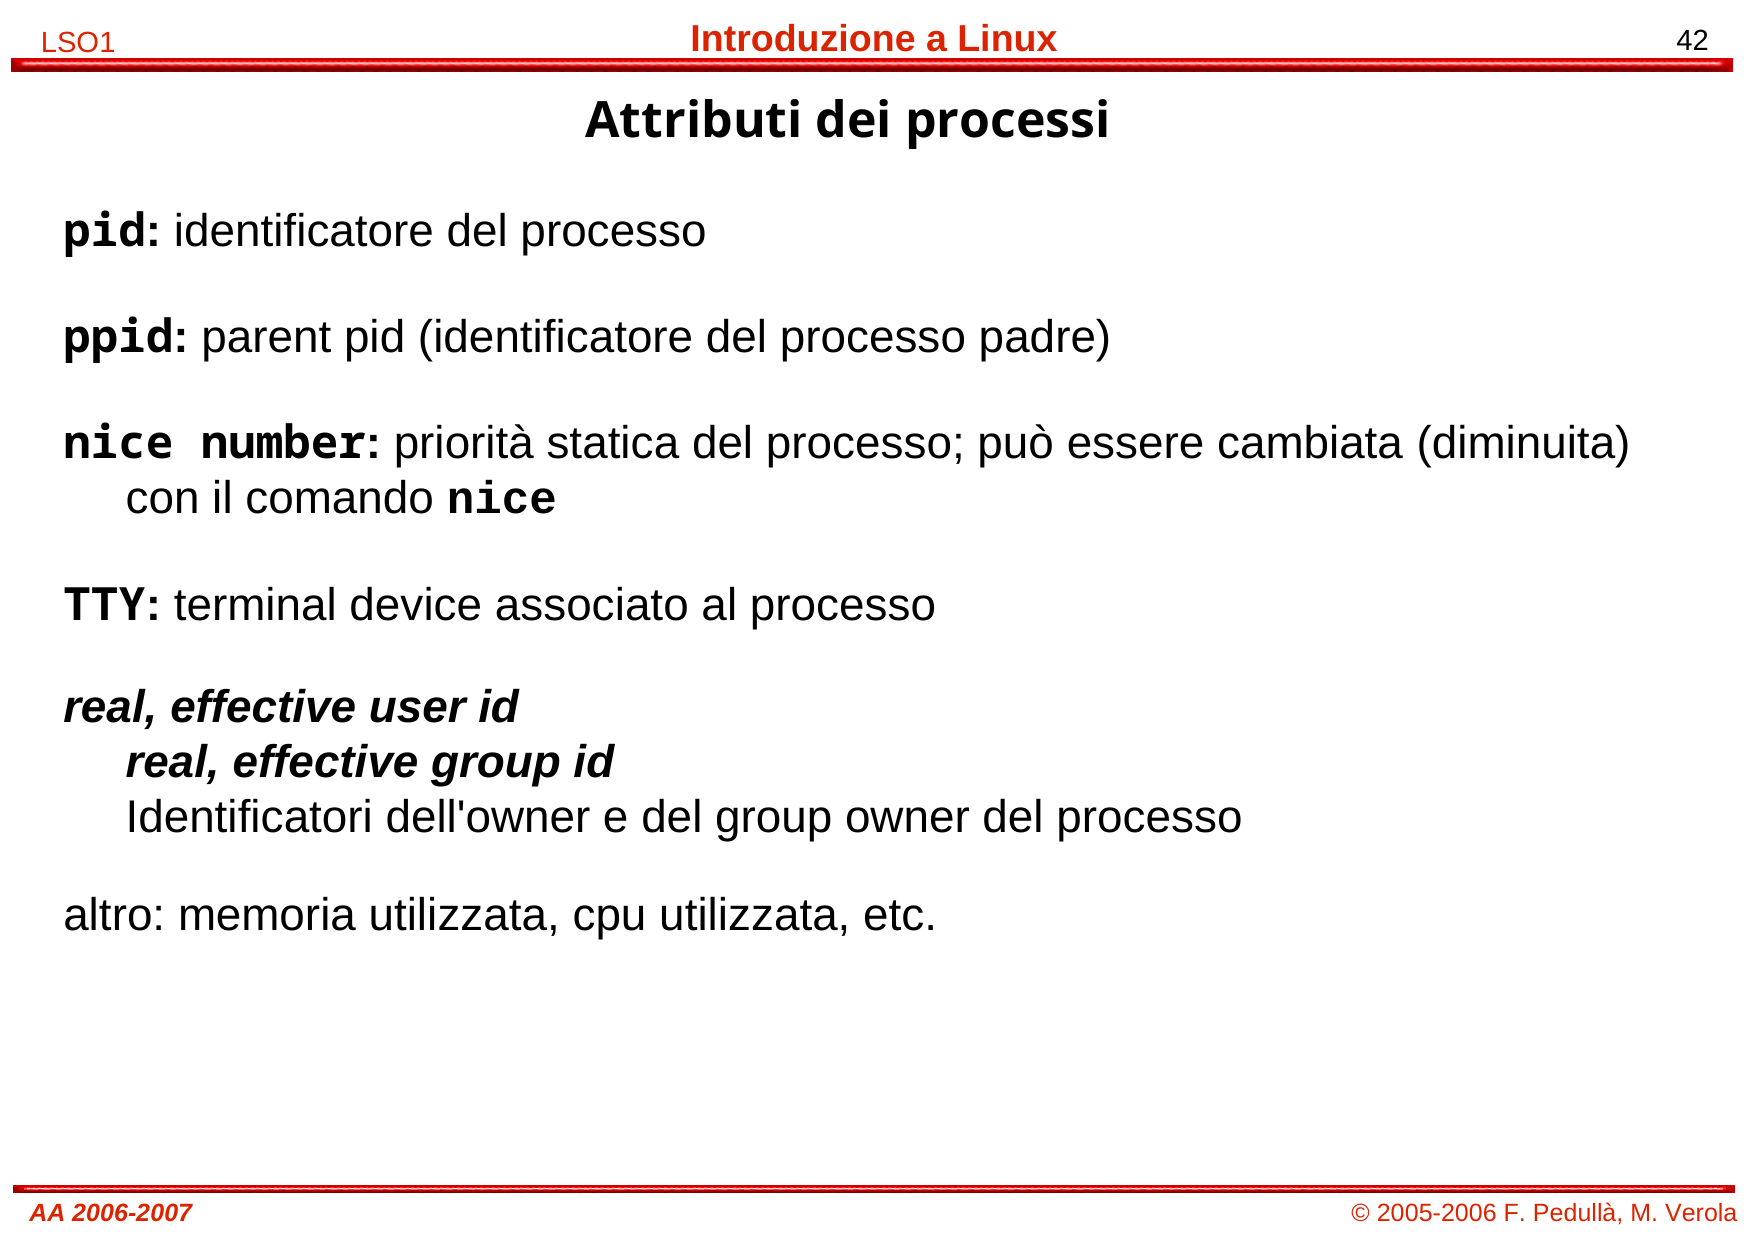

# Attributi dei processi
pid: identificatore del processo
ppid: parent pid (identificatore del processo padre)
nice number: priorità statica del processo; può essere cambiata (diminuita) con il comando nice
TTY: terminal device associato al processo
real, effective user id
real, effective group id
Identificatori dell'owner e del group owner del processo
altro: memoria utilizzata, cpu utilizzata, etc.